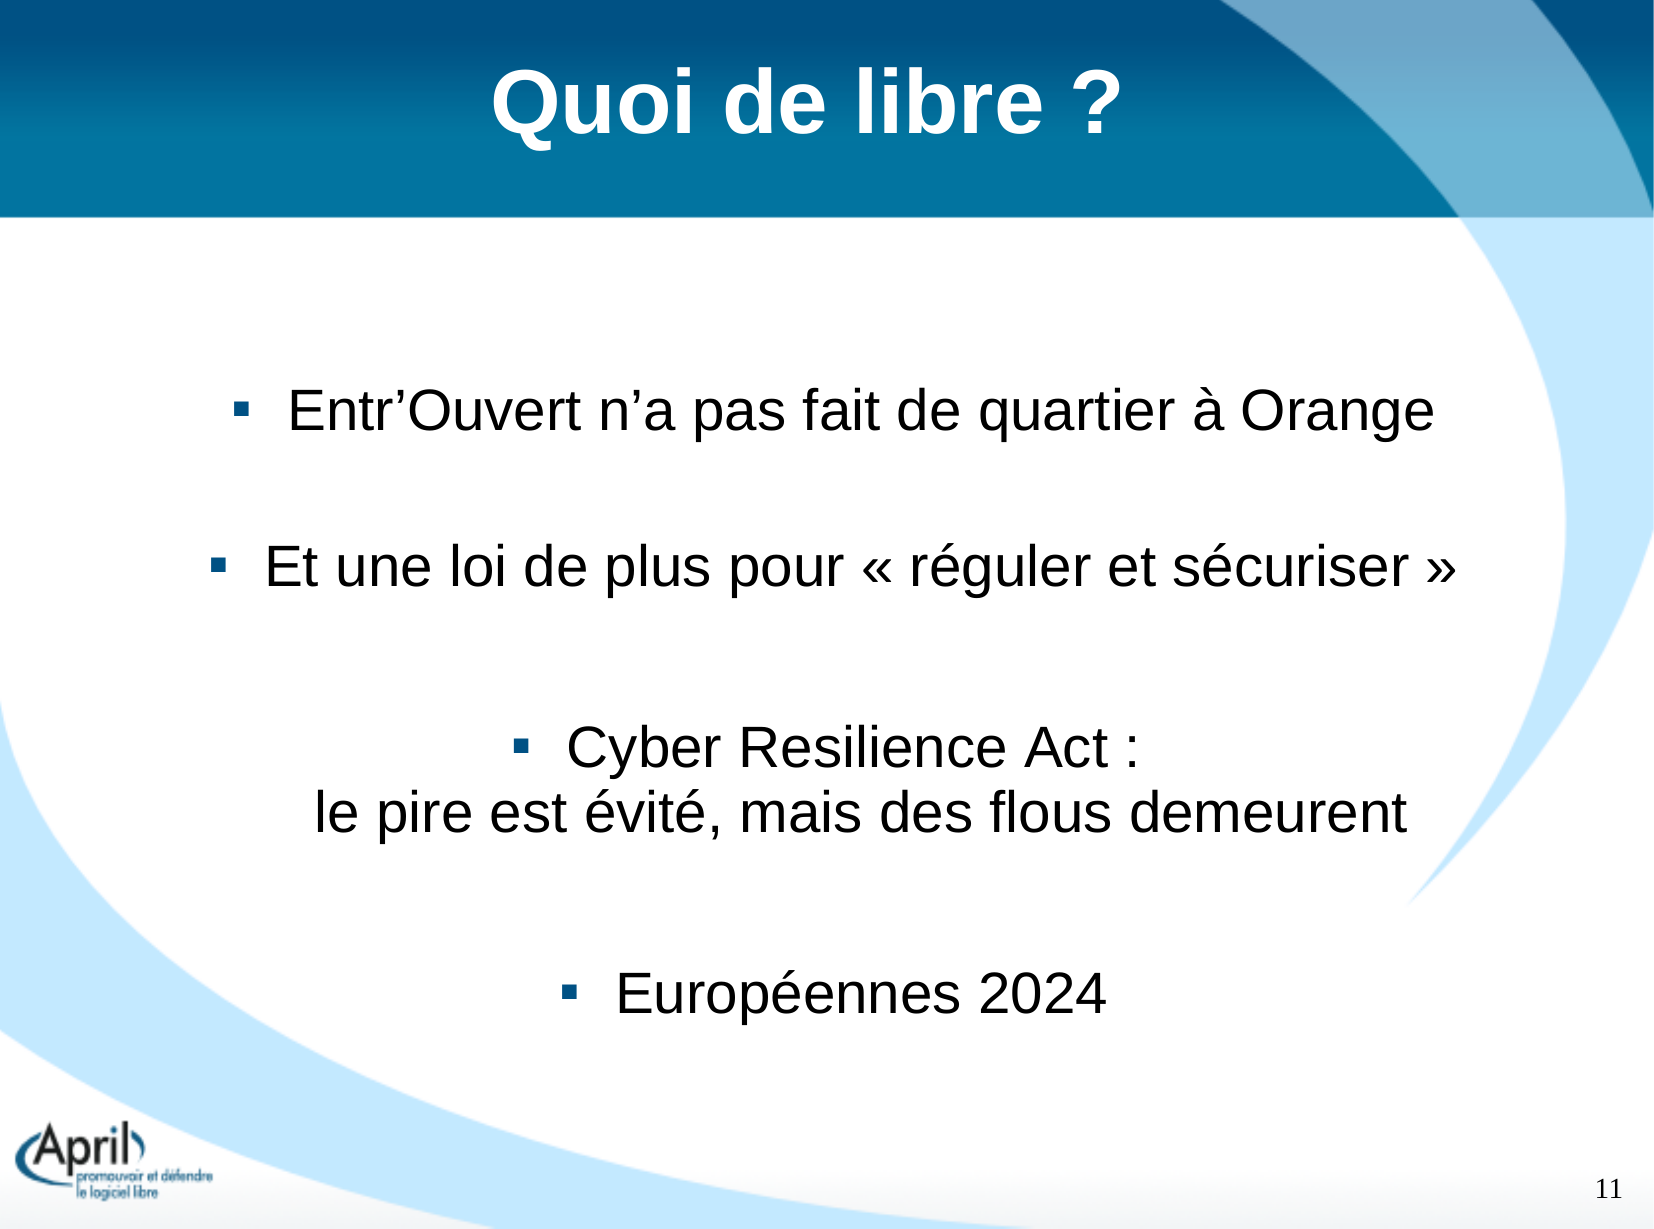

# Quoi de libre ?
Entr’Ouvert n’a pas fait de quartier à Orange
Et une loi de plus pour « réguler et sécuriser »
Cyber Resilience Act :
le pire est évité, mais des flous demeurent
Européennes 2024
11